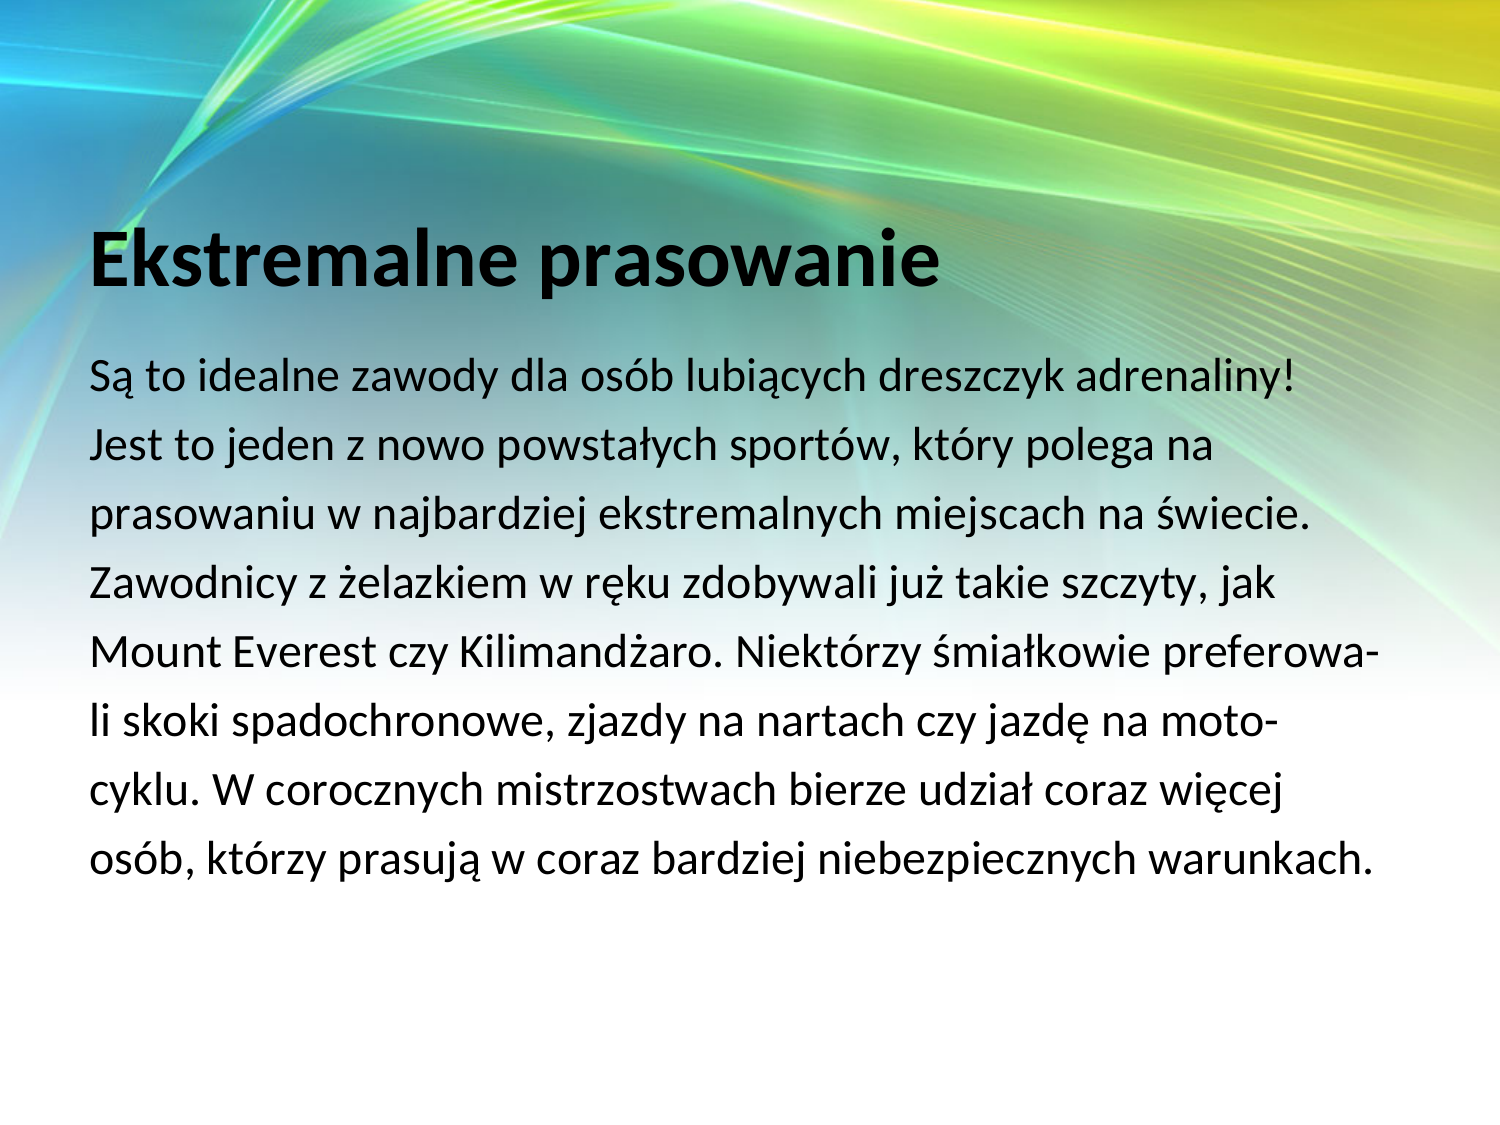

Ekstremalne prasowanie
Są to idealne zawody dla osób lubiących dreszczyk adrenaliny!
Jest to jeden z nowo powstałych sportów, który polega na prasowaniu w najbardziej ekstremalnych miejscach na świecie. Zawodnicy z żelazkiem w ręku zdobywali już takie szczyty, jak Mount Everest czy Kilimandżaro. Niektórzy śmiałkowie preferowa-li skoki spadochronowe, zjazdy na nartach czy jazdę na moto-cyklu. W corocznych mistrzostwach bierze udział coraz więcej
osób, którzy prasują w coraz bardziej niebezpiecznych warunkach.